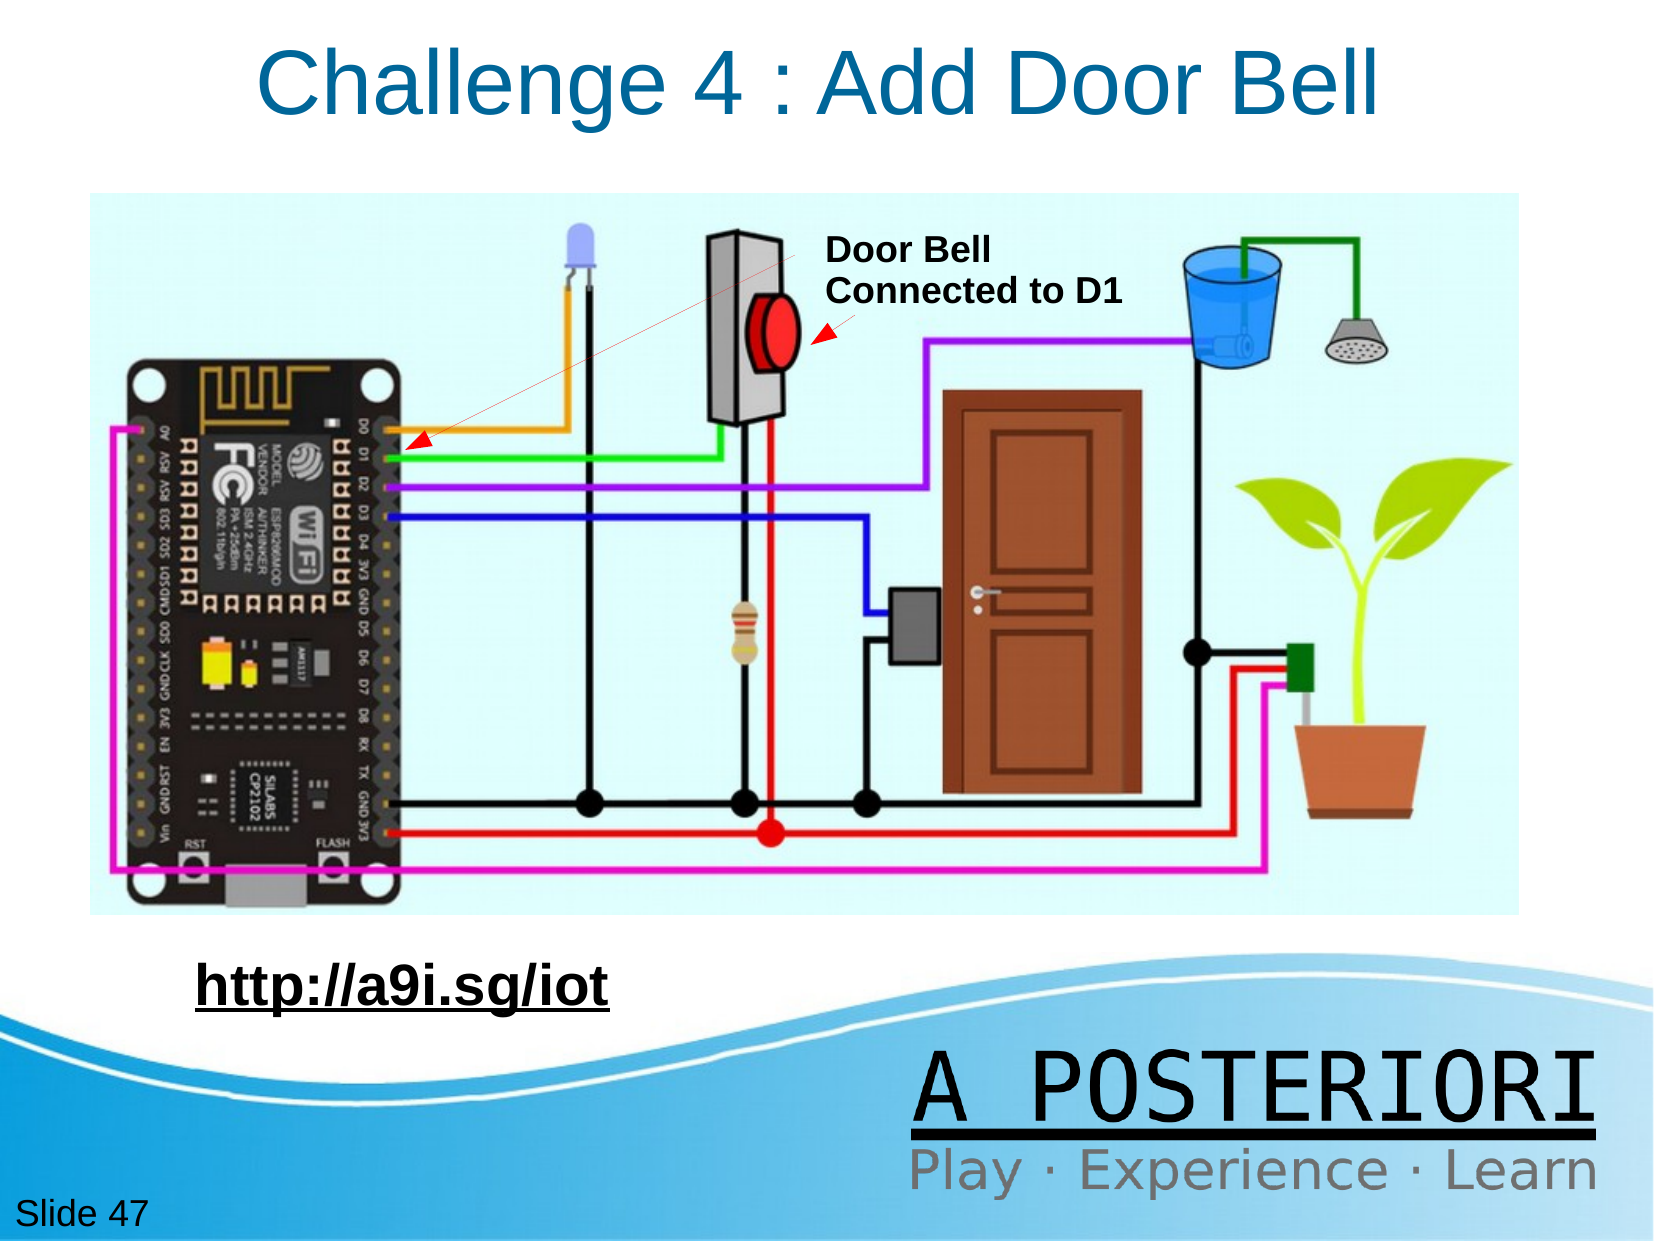

# Challenge 4 : Add Door Bell
Door Bell
Connected to D1
http://a9i.sg/iot